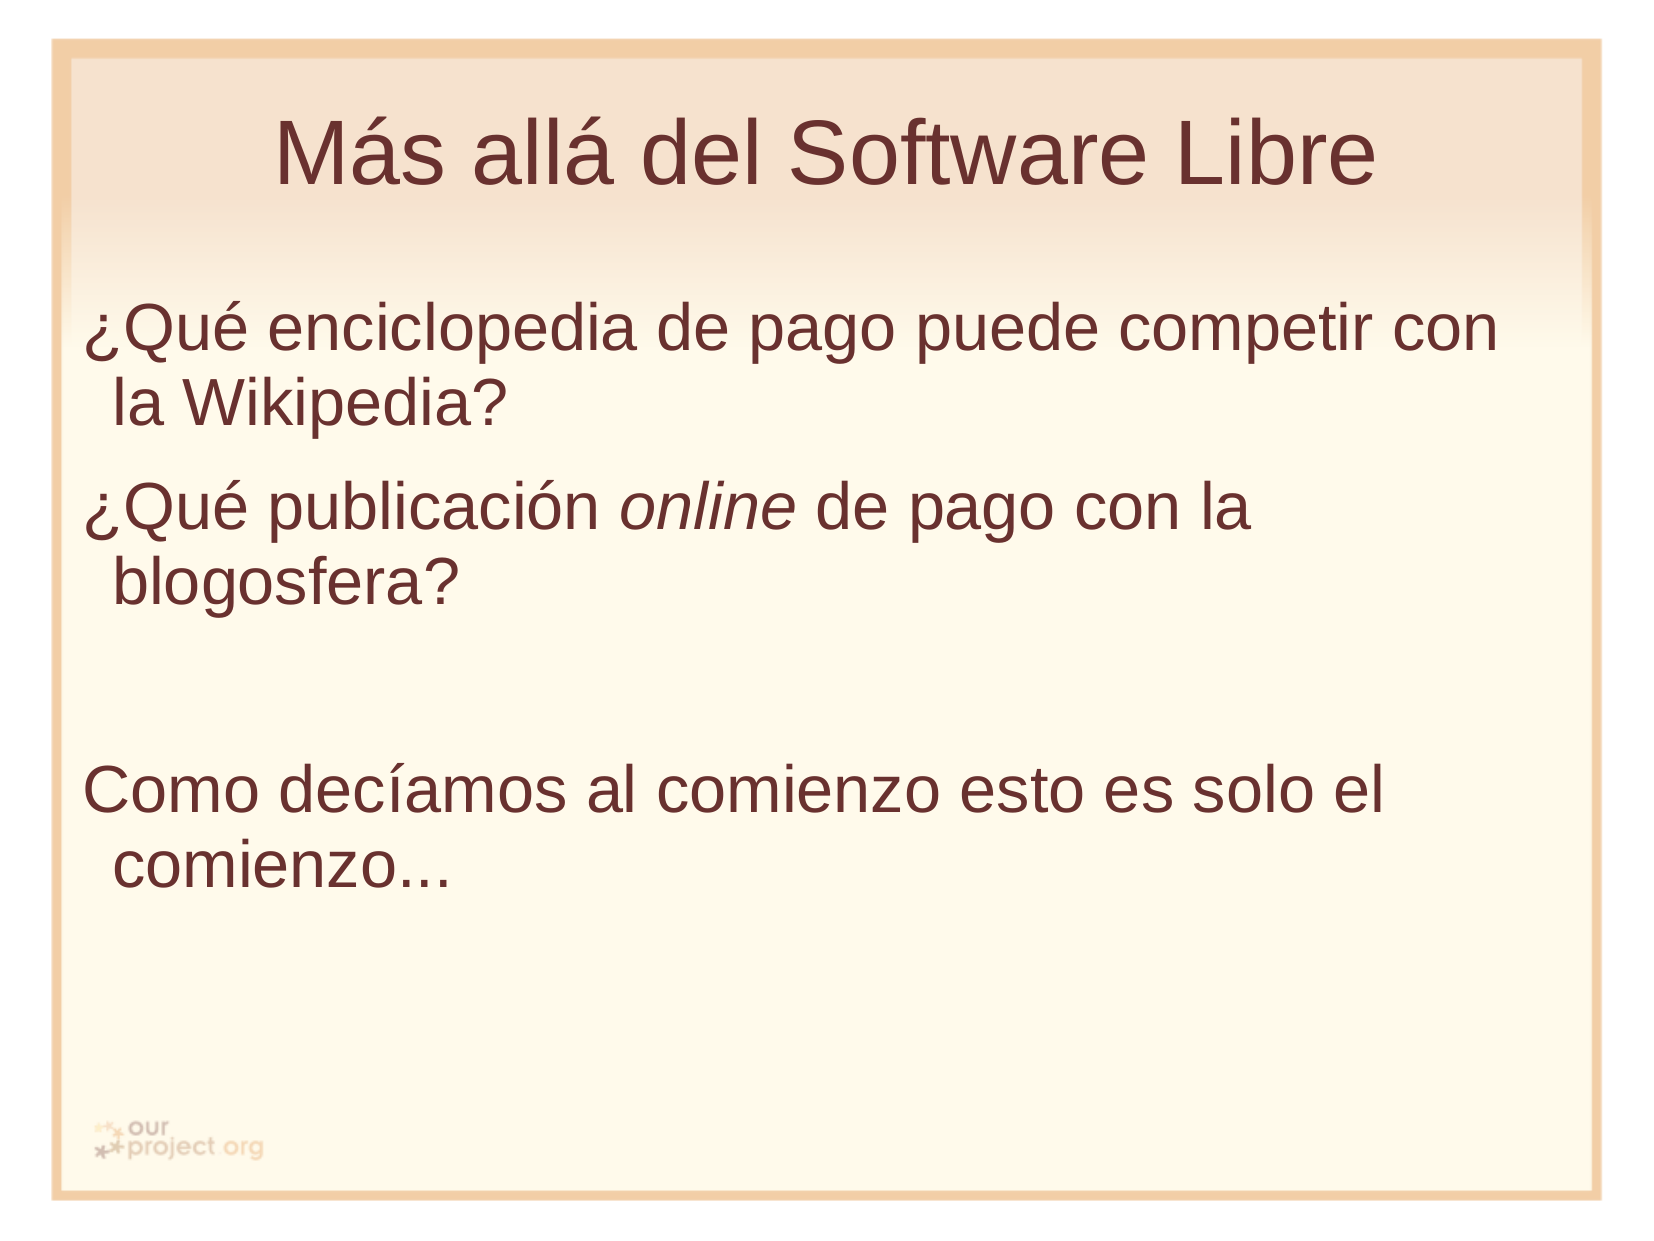

# Más allá del Software Libre
¿Qué enciclopedia de pago puede competir con la Wikipedia?
¿Qué publicación online de pago con la blogosfera?
Como decíamos al comienzo esto es solo el comienzo...